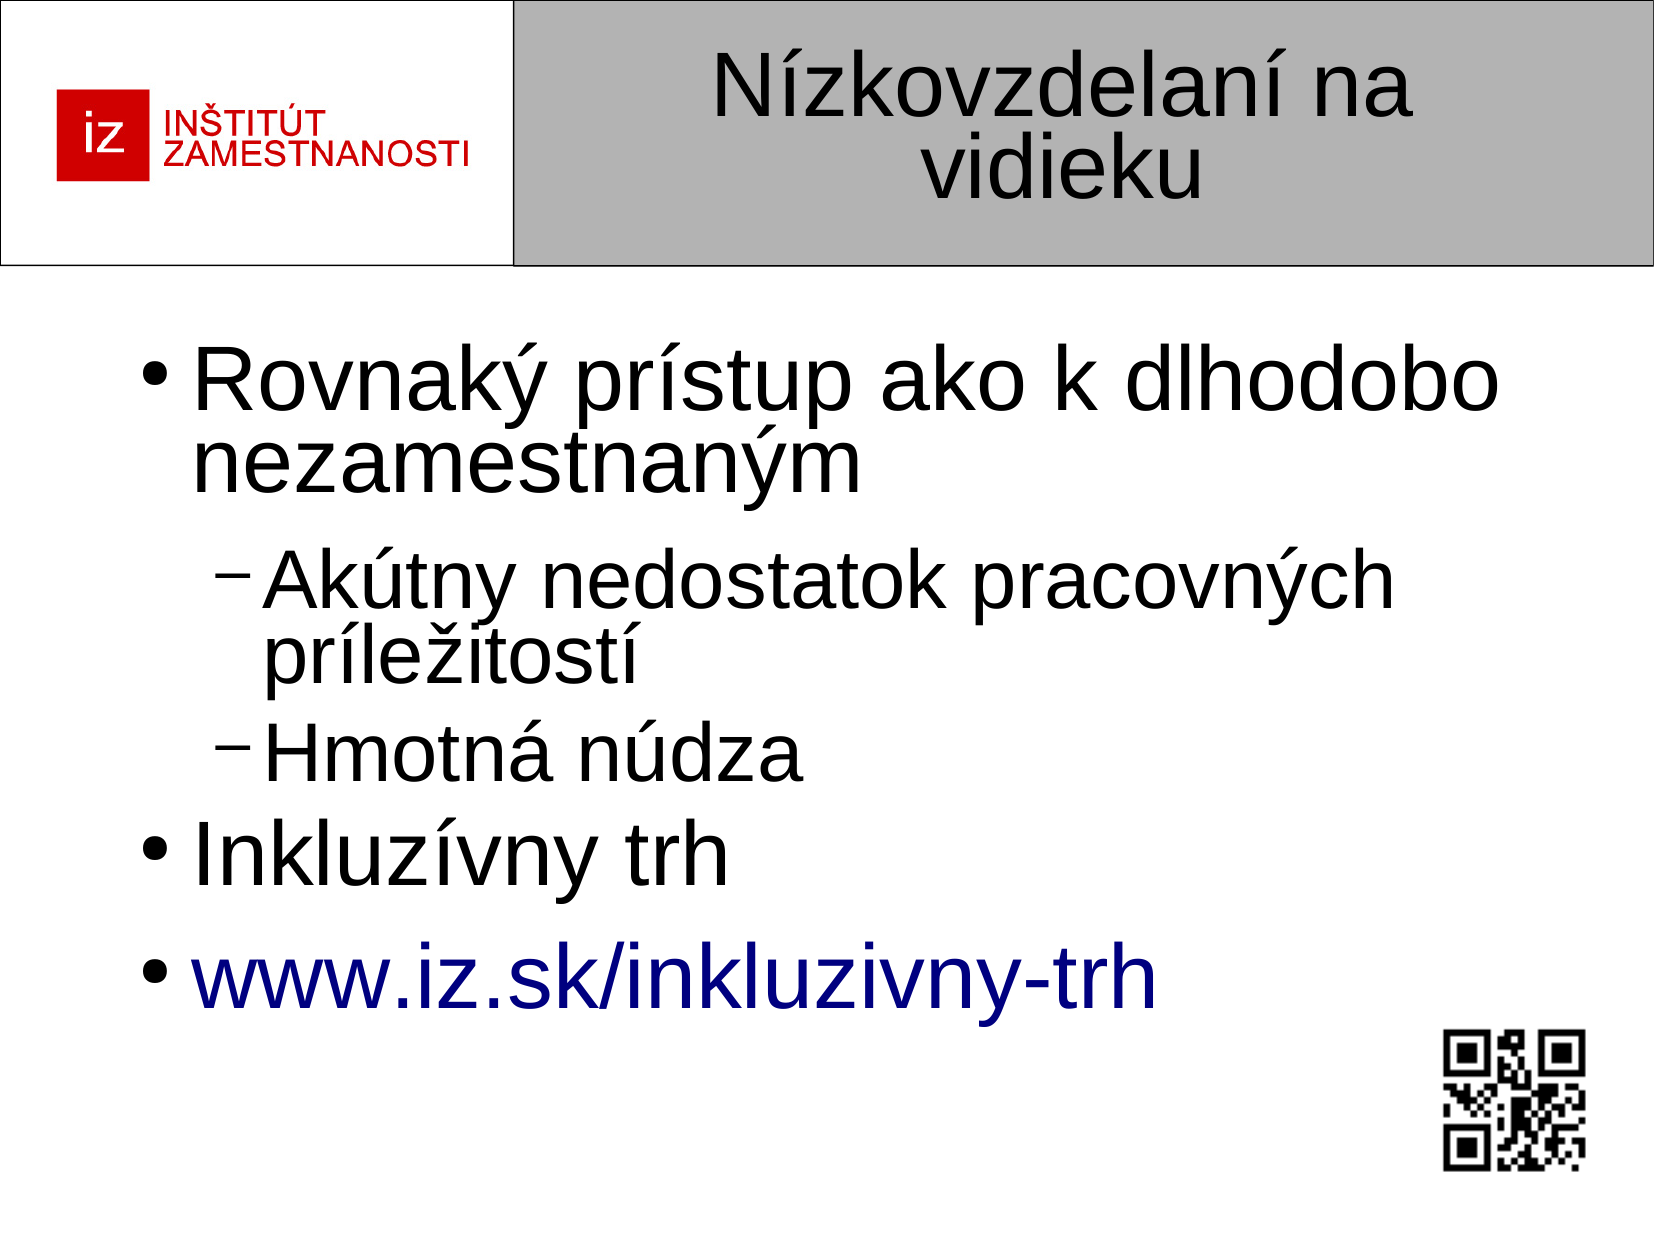

# Nízkovzdelaní na vidieku
Rovnaký prístup ako k dlhodobo nezamestnaným
Akútny nedostatok pracovných príležitostí
Hmotná núdza
Inkluzívny trh
www.iz.sk/inkluzivny-trh